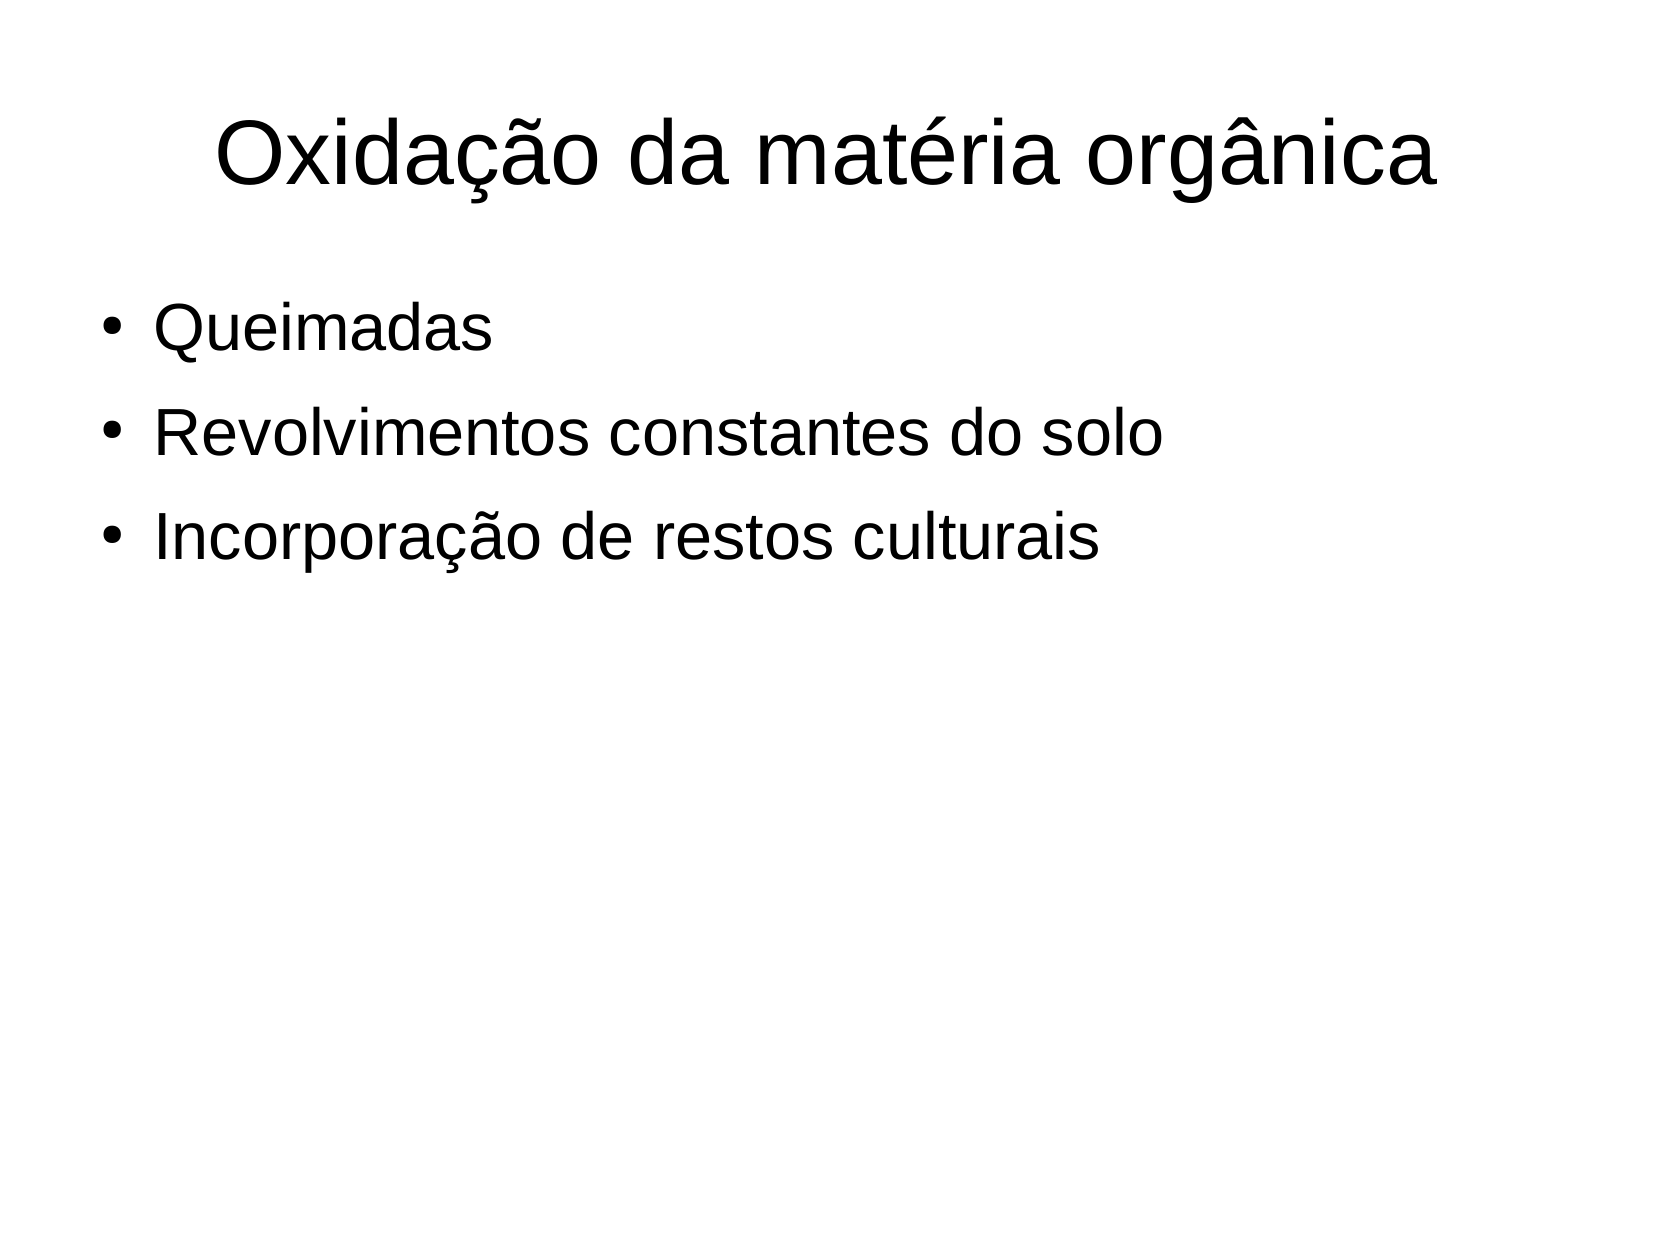

# Oxidação da matéria orgânica
Queimadas
Revolvimentos constantes do solo
Incorporação de restos culturais